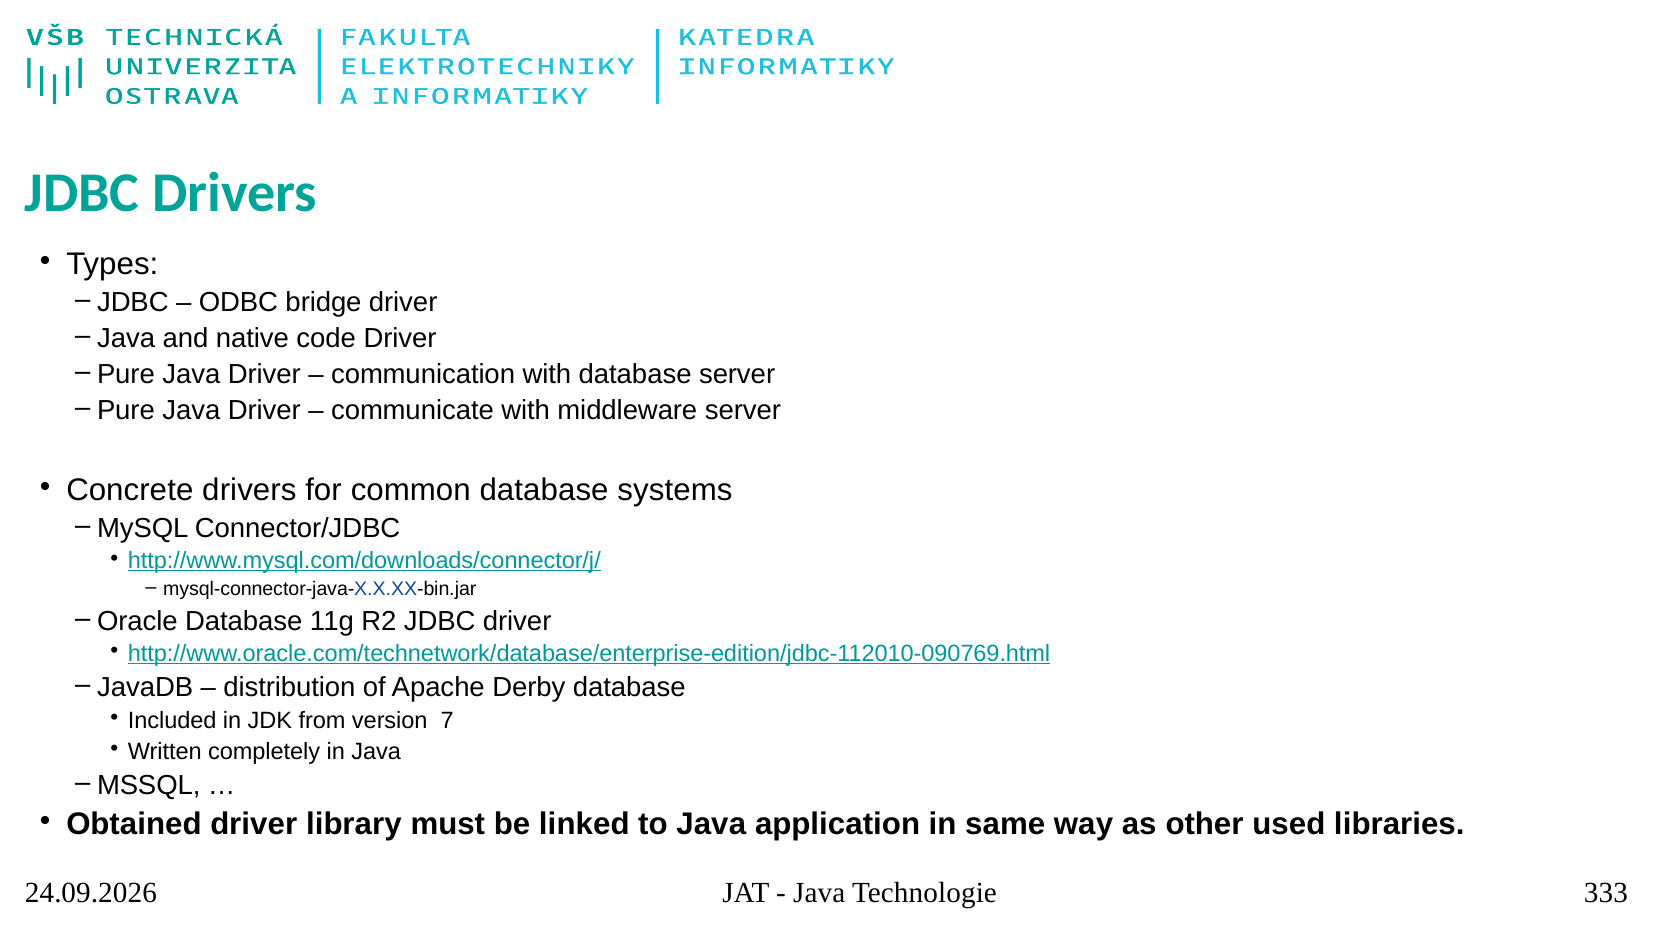

JDBC Drivers
# Types:
JDBC – ODBC bridge driver
Java and native code Driver
Pure Java Driver – communication with database server
Pure Java Driver – communicate with middleware server
Concrete drivers for common database systems
MySQL Connector/JDBC
http://www.mysql.com/downloads/connector/j/
mysql-connector-java-X.X.XX-bin.jar
Oracle Database 11g R2 JDBC driver
http://www.oracle.com/technetwork/database/enterprise-edition/jdbc-112010-090769.html
JavaDB – distribution of Apache Derby database
Included in JDK from version 7
Written completely in Java
MSSQL, …
Obtained driver library must be linked to Java application in same way as other used libraries.
JAT - Java Technologie
333